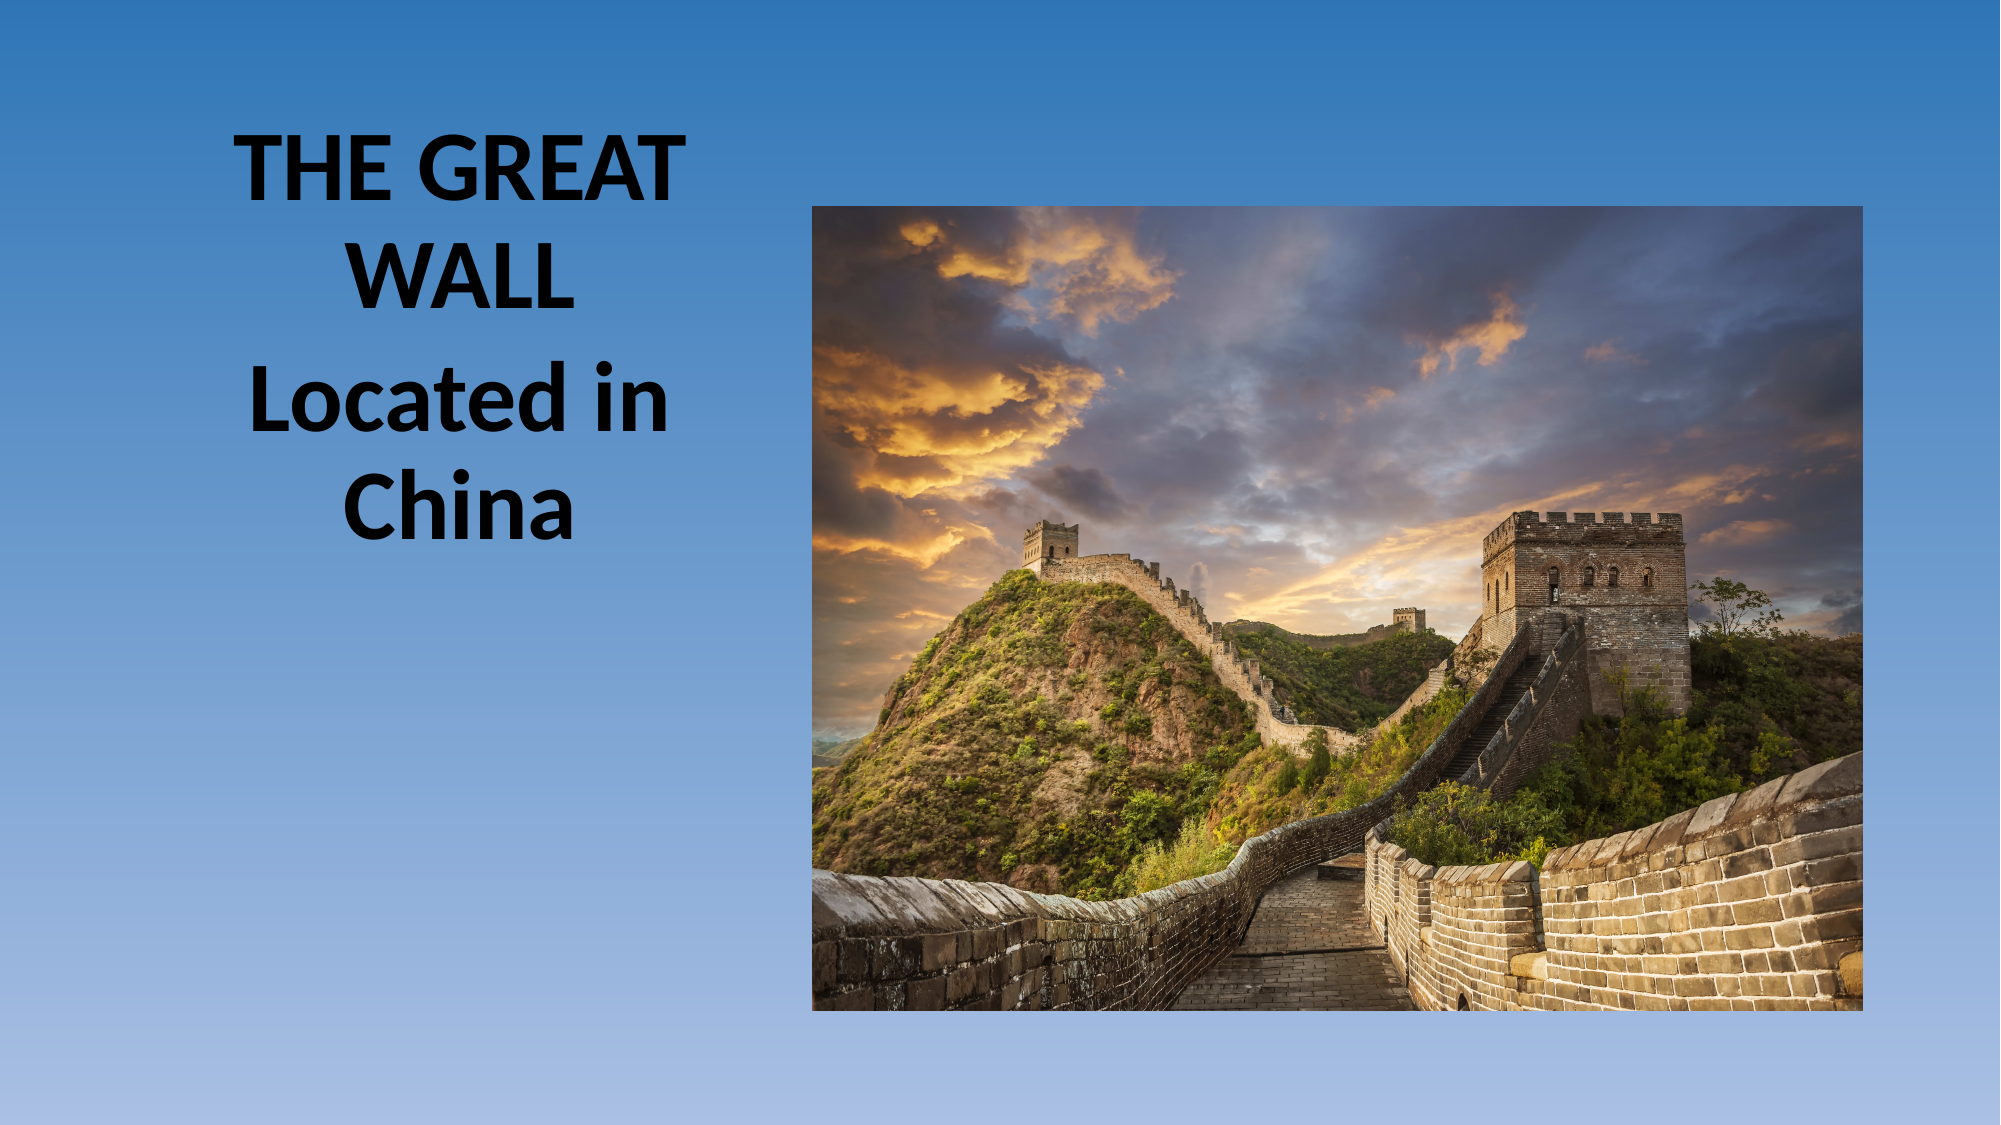

# THE GREAT WALL
Located in China